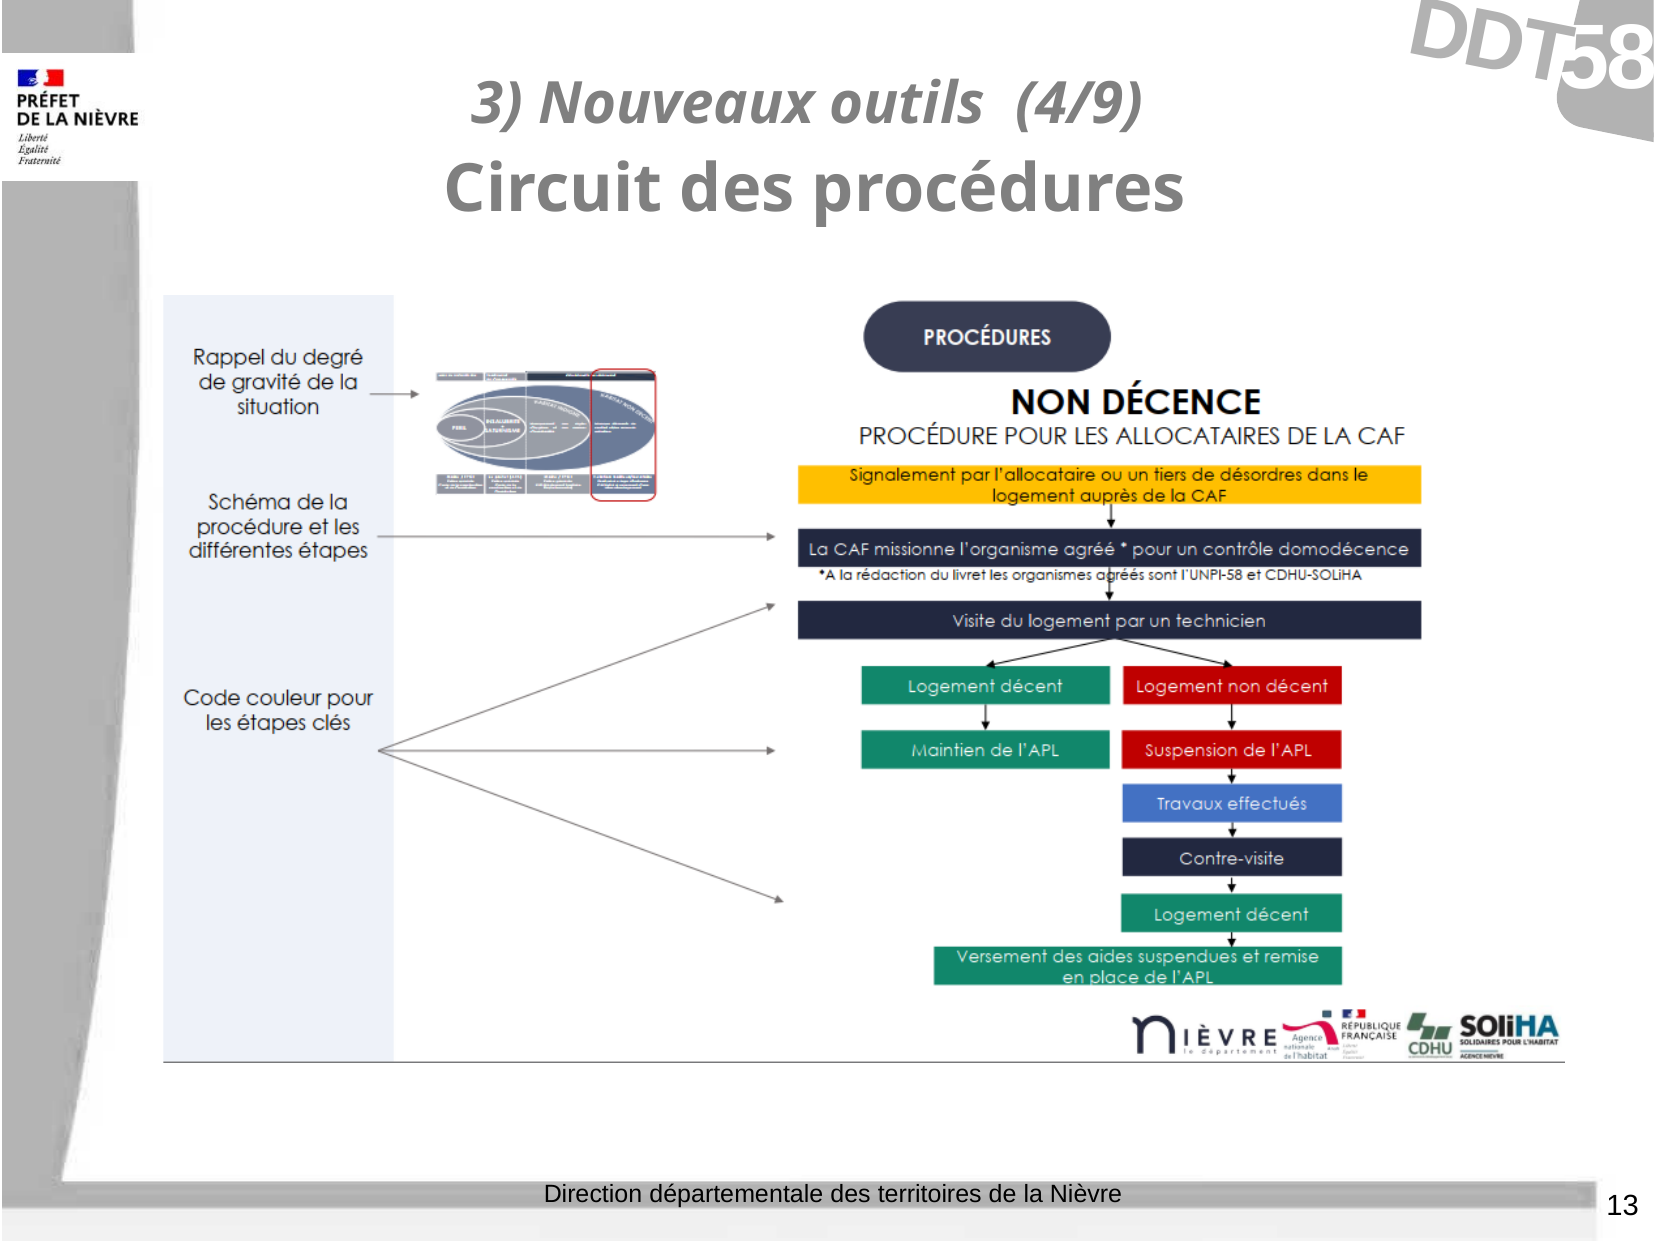

# 3) Nouveaux outils (4/9) Circuit des procédures